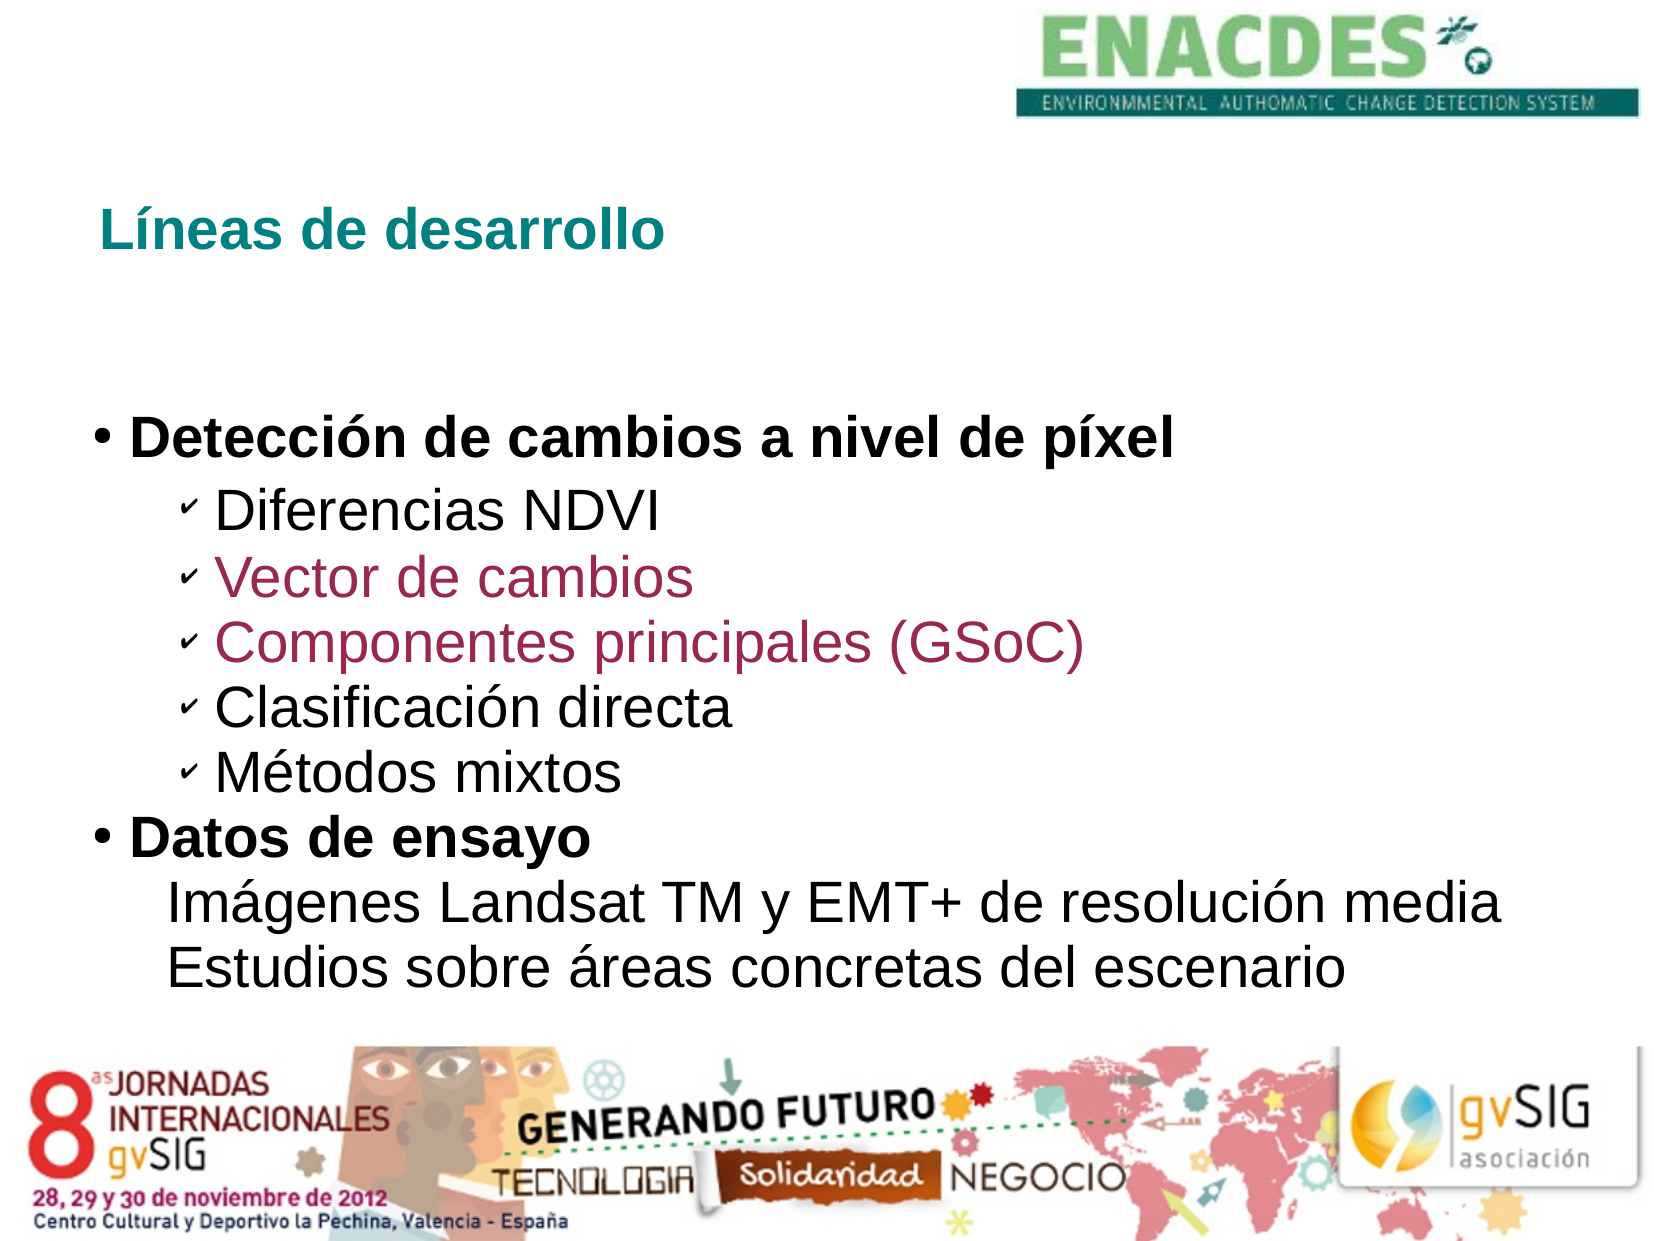

Líneas de desarrollo
# Detección de cambios a nivel de píxel
 Diferencias NDVI
 Vector de cambios
 Componentes principales (GSoC)
 Clasificación directa
 Métodos mixtos
 Datos de ensayo
	Imágenes Landsat TM y EMT+ de resolución media
	Estudios sobre áreas concretas del escenario